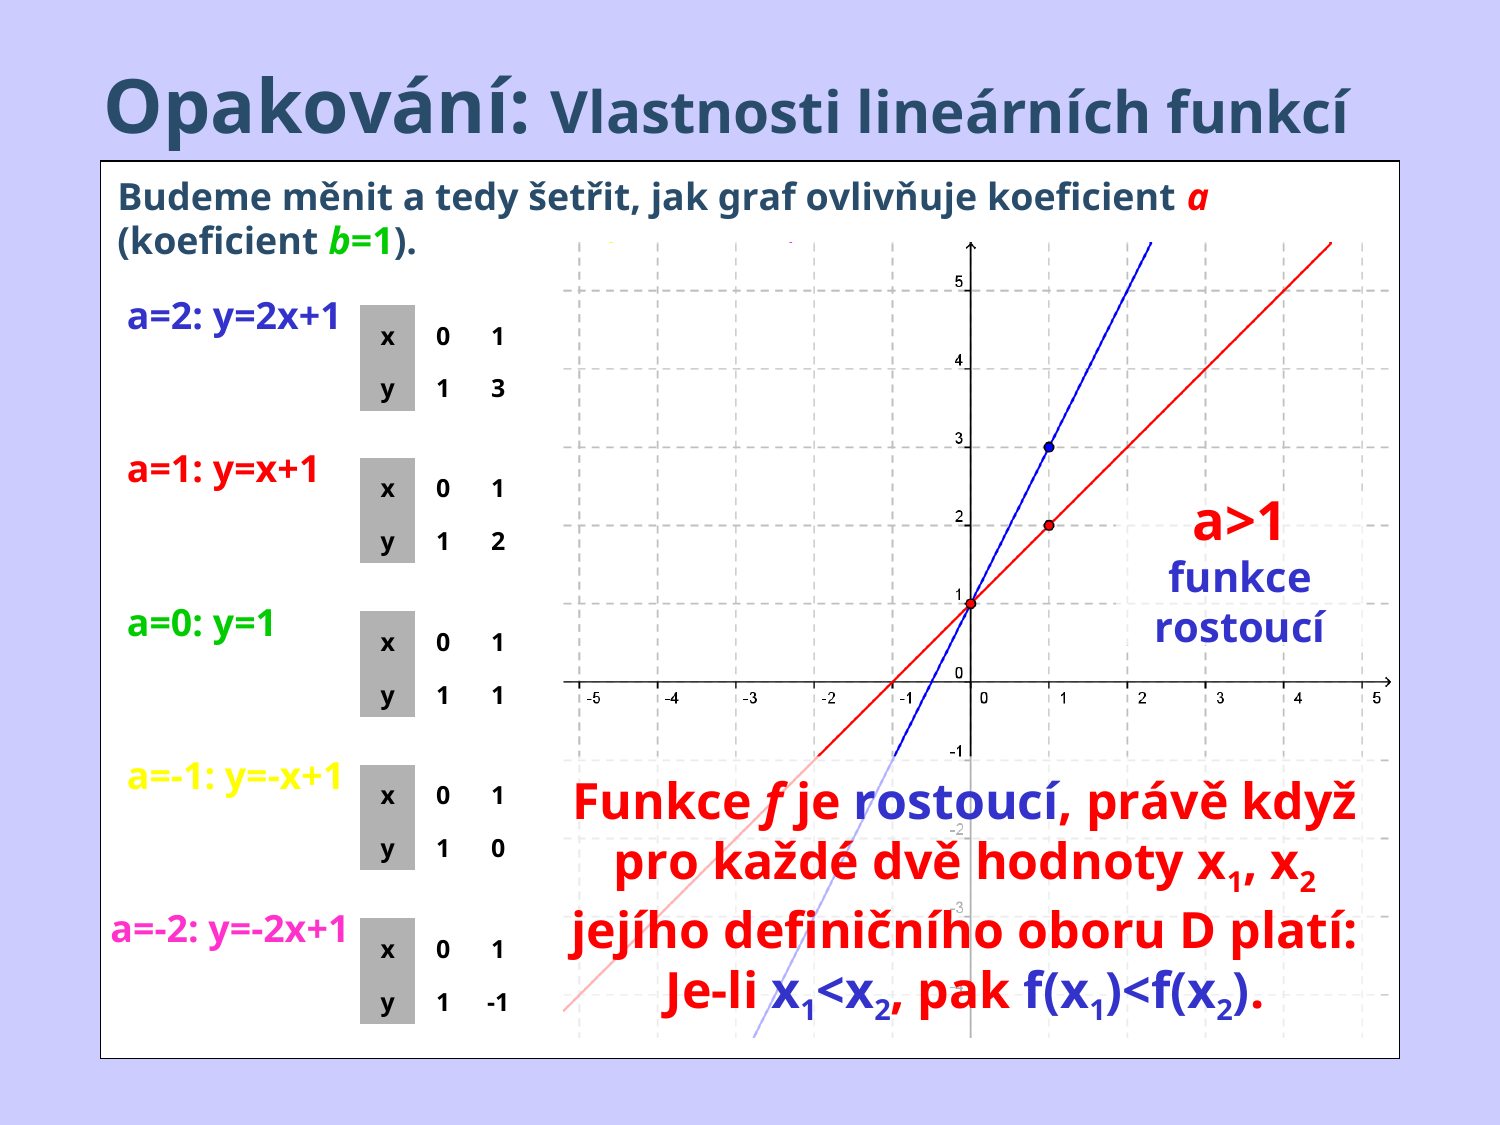

# Opakování: Vlastnosti lineárních funkcí
Budeme měnit a tedy šetřit, jak graf ovlivňuje koeficient a (koeficient b=1).
a=2: y=2x+1
| x | 0 | 1 |
| --- | --- | --- |
| y | 1 | 3 |
a=1: y=x+1
| x | 0 | 1 |
| --- | --- | --- |
| y | 1 | 2 |
a>1
funkce rostoucí
a=0: y=1
| x | 0 | 1 |
| --- | --- | --- |
| y | 1 | 1 |
a=-1: y=-x+1
Funkce f je rostoucí, právě když pro každé dvě hodnoty x1, x2 jejího definičního oboru D platí: Je-li x1<x2, pak f(x1)<f(x2).
| x | 0 | 1 |
| --- | --- | --- |
| y | 1 | 0 |
a=-2: y=-2x+1
| x | 0 | 1 |
| --- | --- | --- |
| y | 1 | -1 |